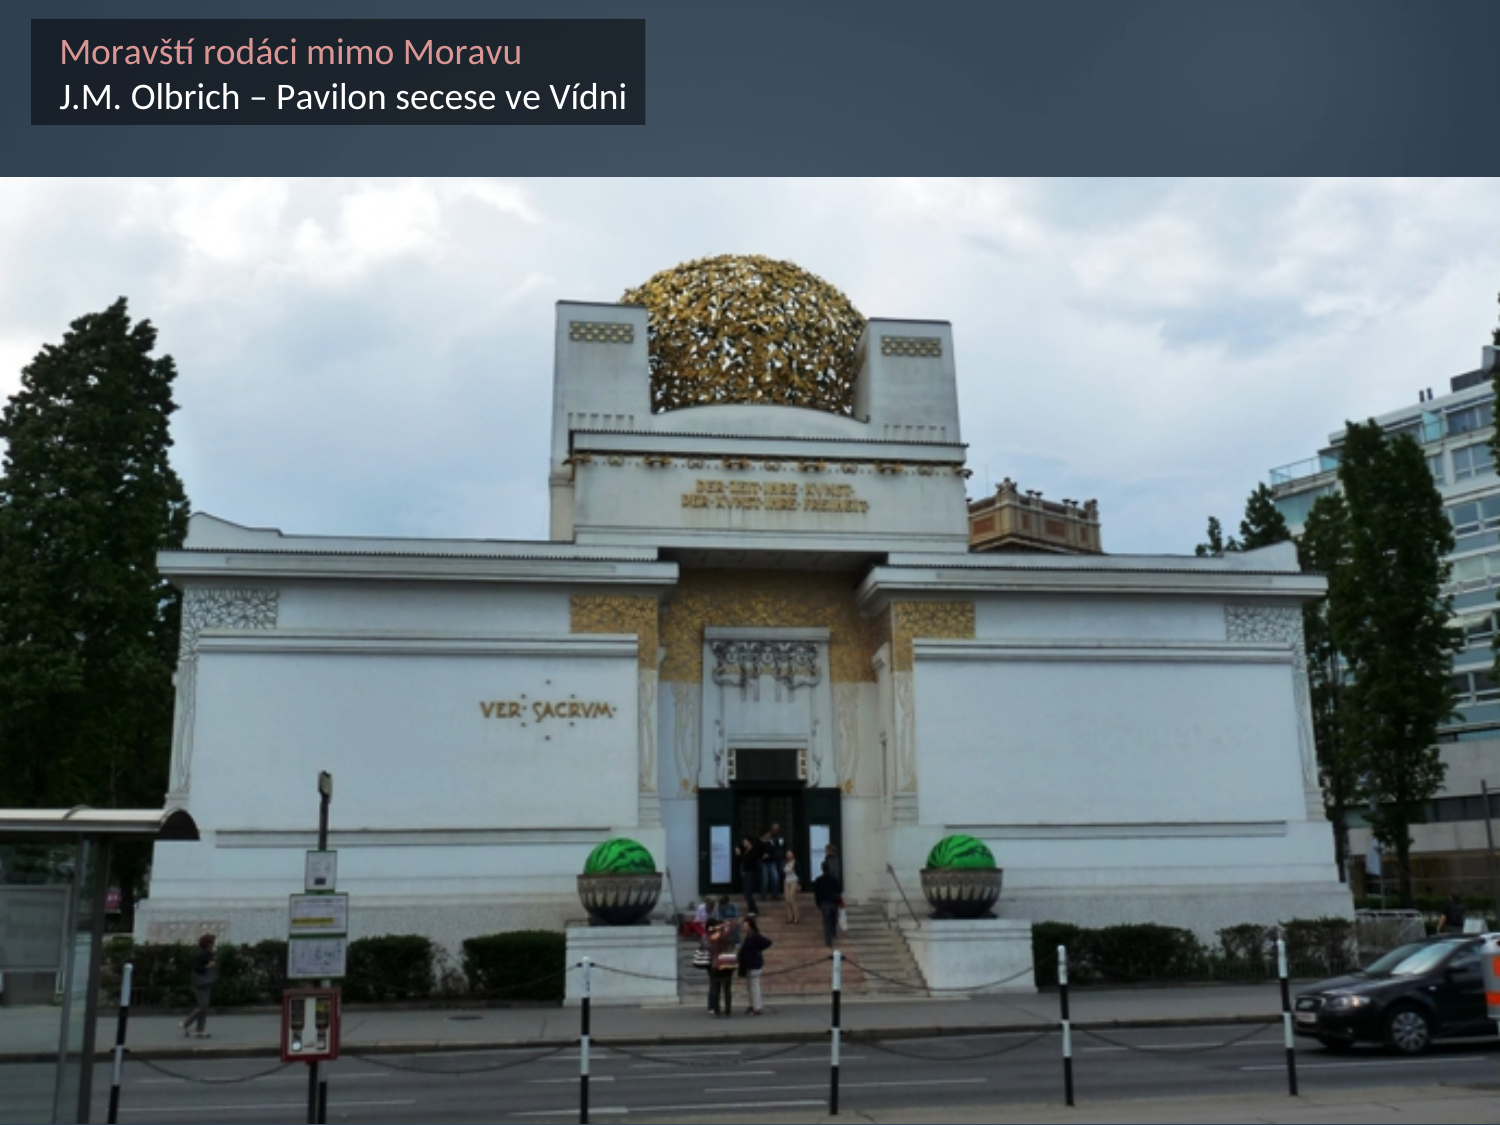

Moravští rodáci mimo Moravu
J.M. Olbrich – Pavilon secese ve Vídni